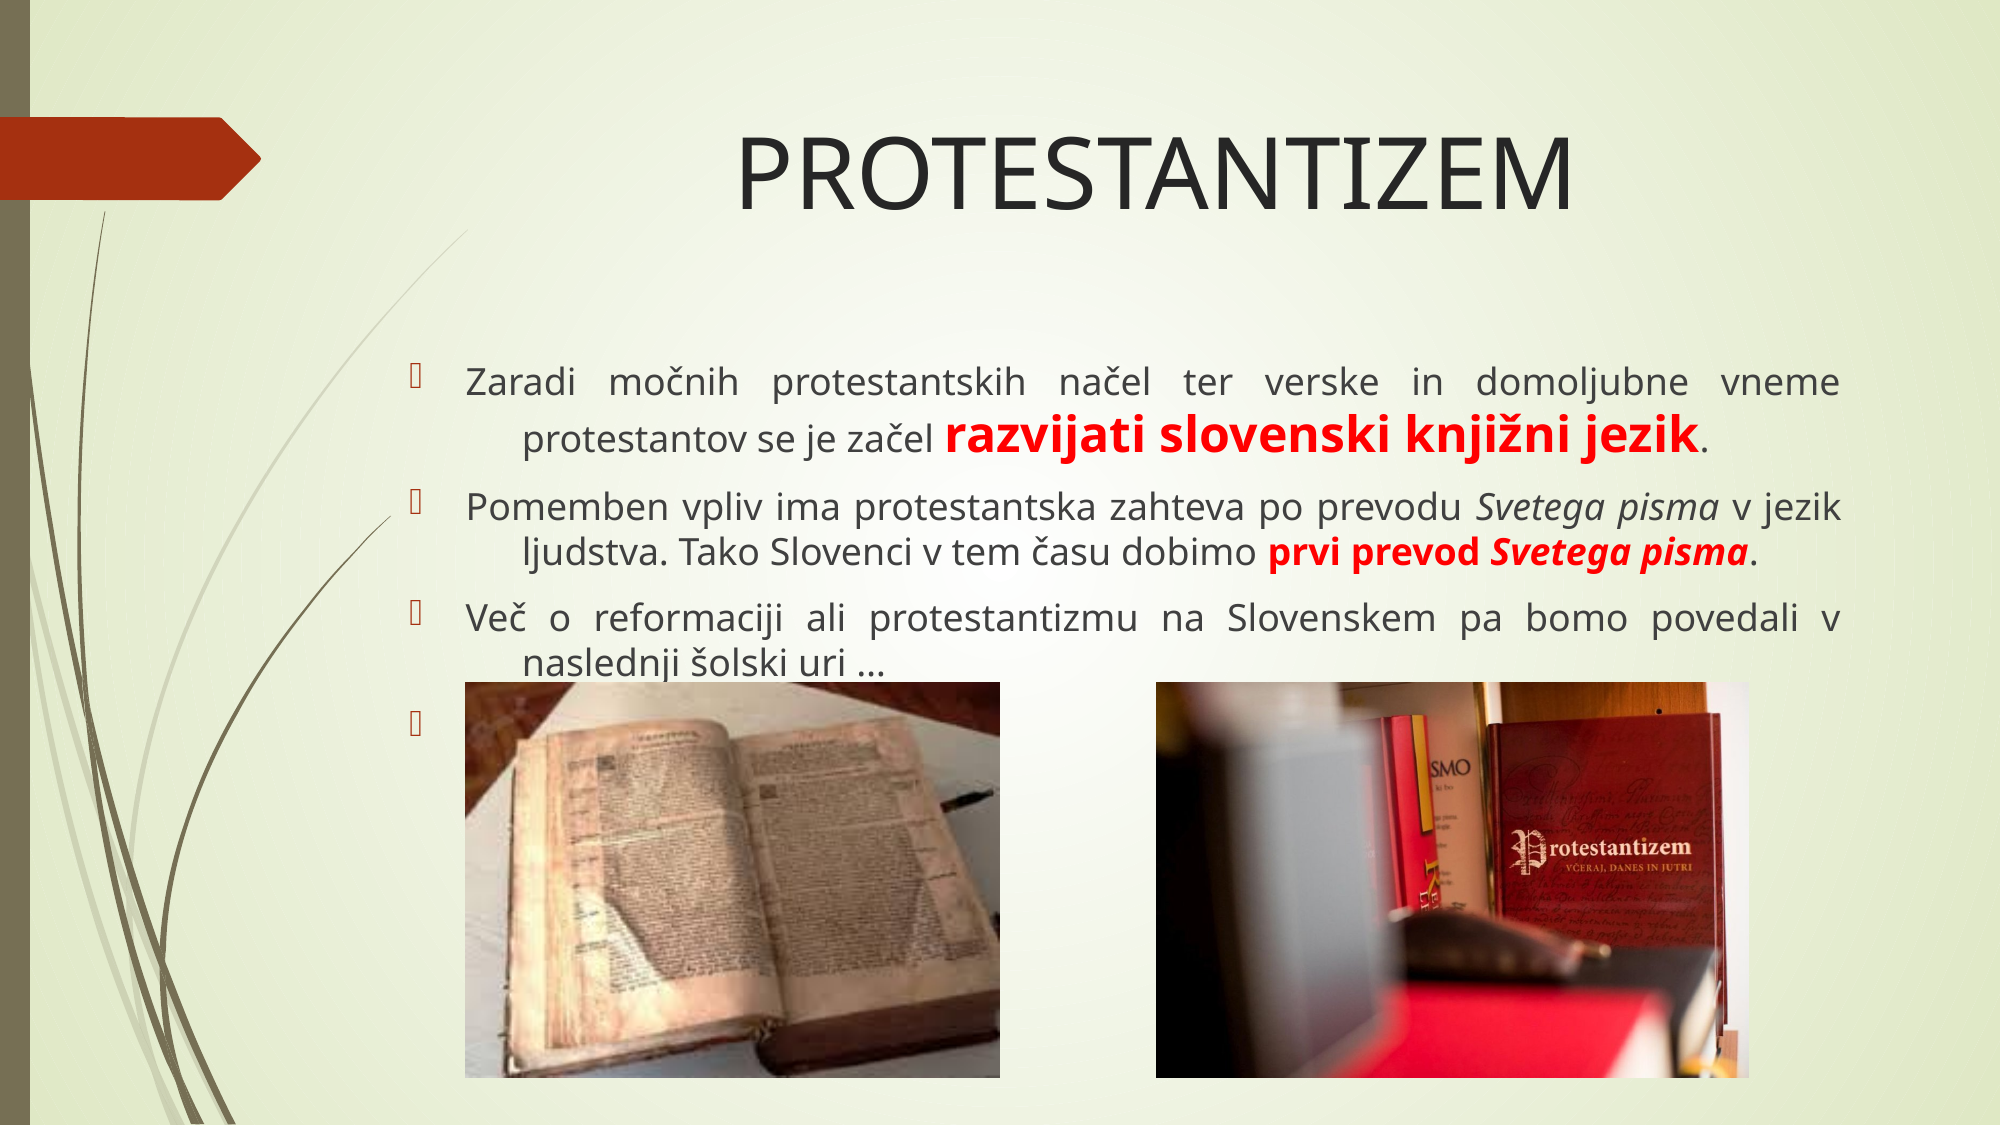

# PROTESTANTIZEM
Zaradi močnih protestantskih načel ter verske in domoljubne vneme protestantov se je začel razvijati slovenski knjižni jezik.
Pomemben vpliv ima protestantska zahteva po prevodu Svetega pisma v jezik ljudstva. Tako Slovenci v tem času dobimo prvi prevod Svetega pisma.
Več o reformaciji ali protestantizmu na Slovenskem pa bomo povedali v naslednji šolski uri …